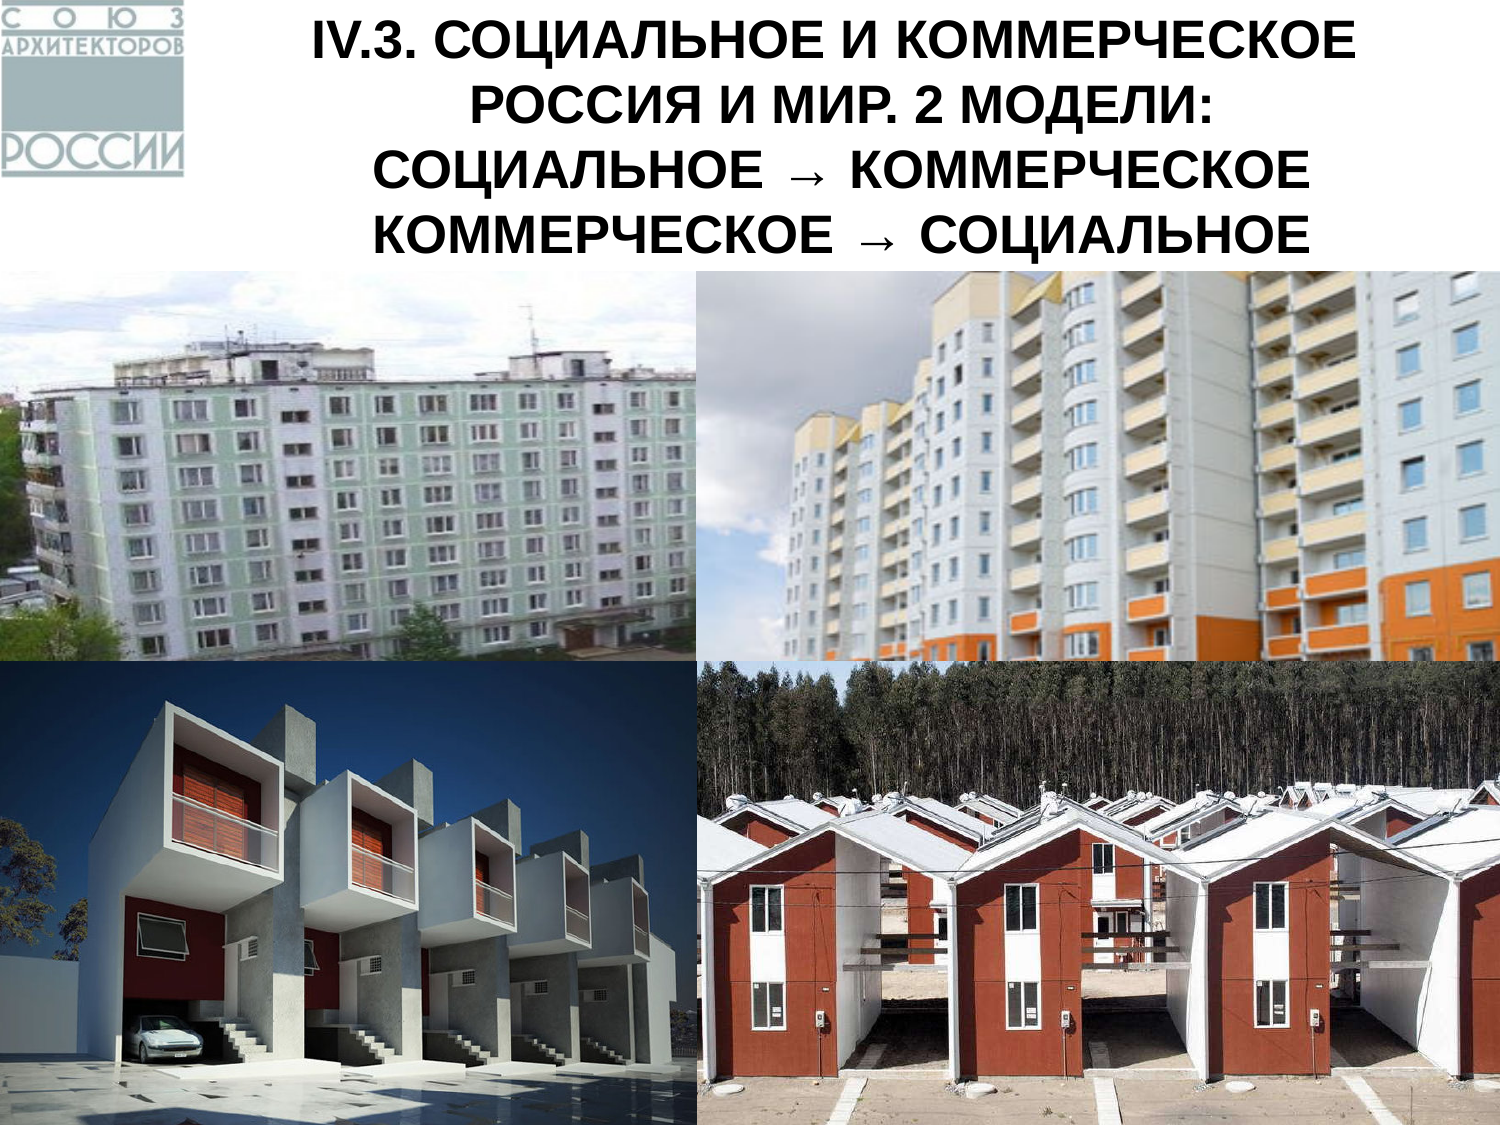

IV.3. СОЦИАЛЬНОЕ И КОММЕРЧЕСКОЕ
РОССИЯ И МИР. 2 МОДЕЛИ:
СОЦИАЛЬНОЕ → КОММЕРЧЕСКОЕ
КОММЕРЧЕСКОЕ → СОЦИАЛЬНОЕ